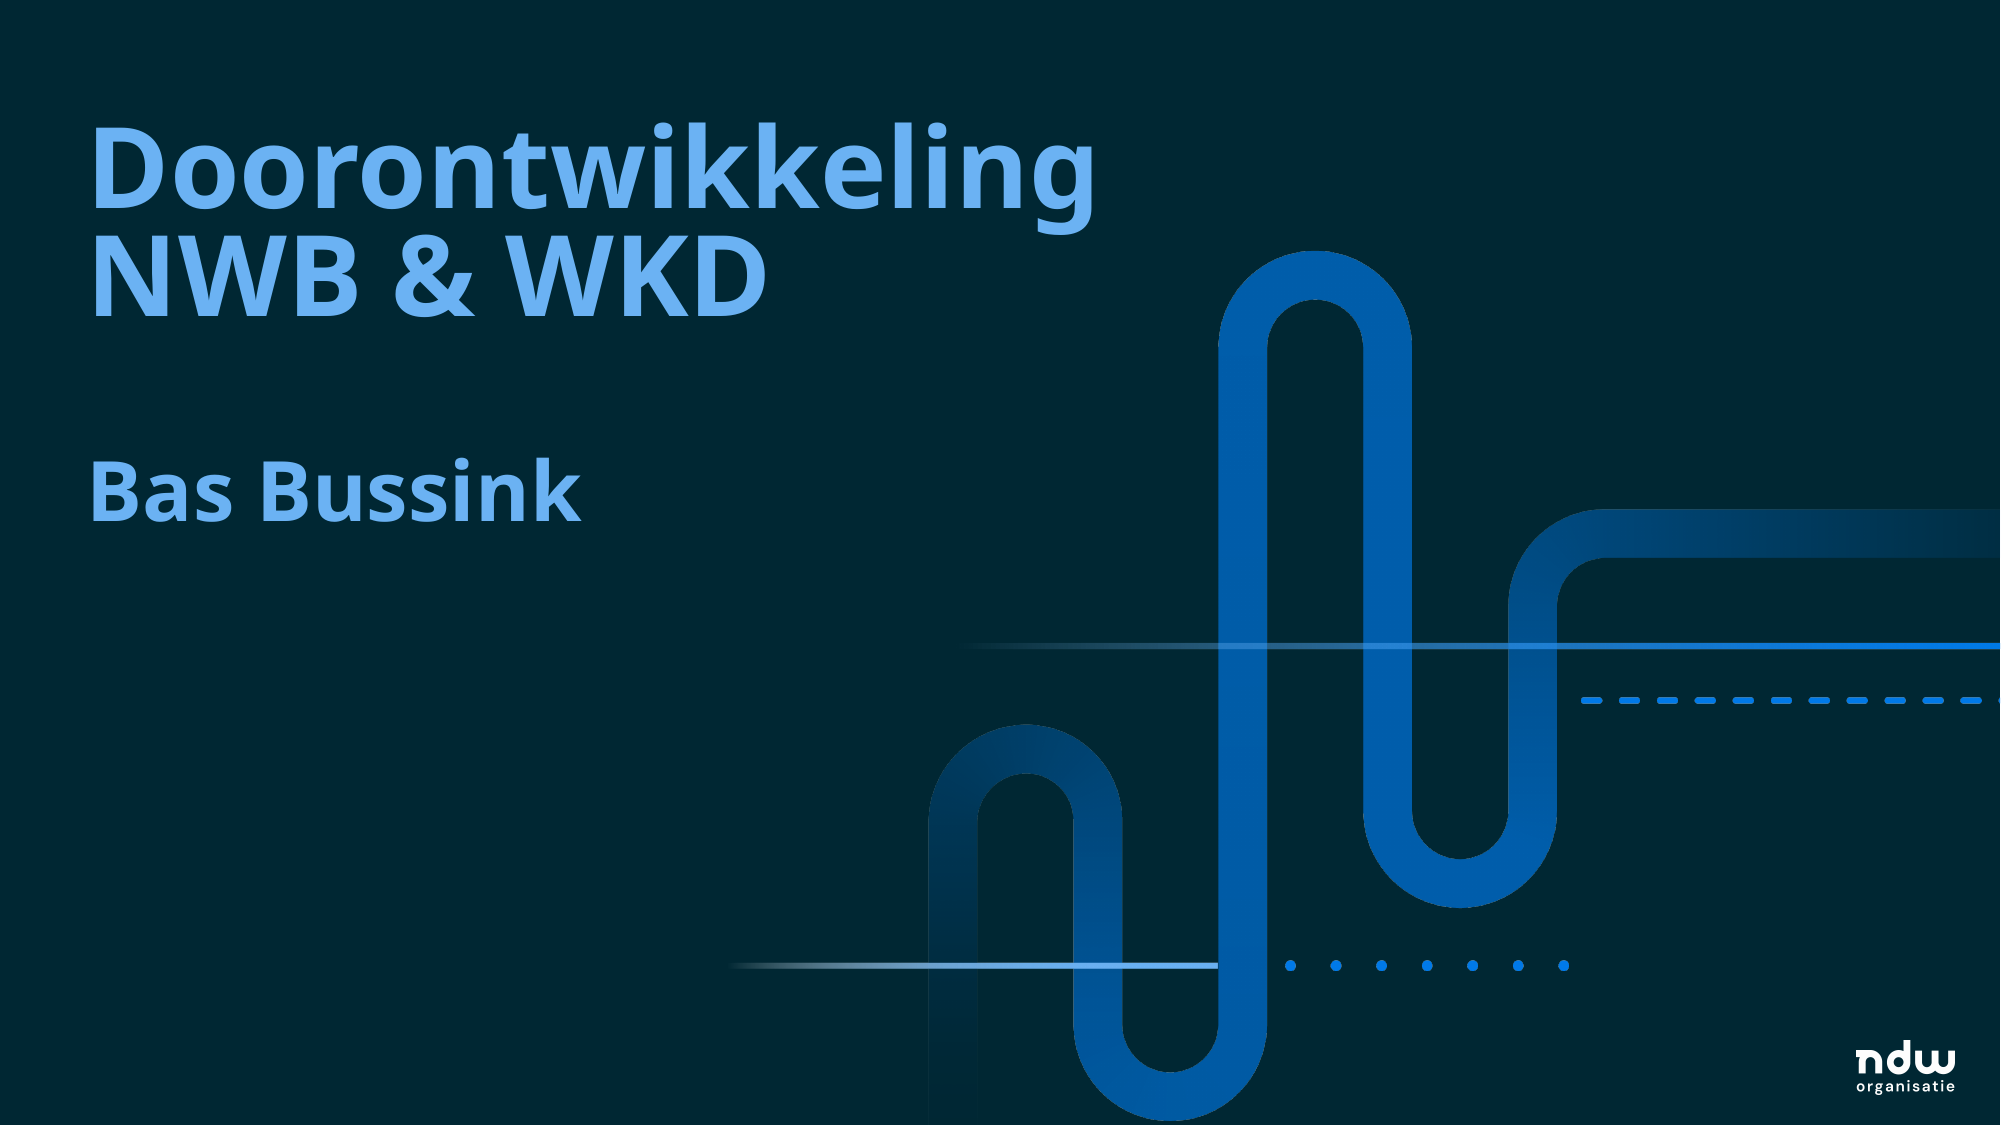

# Doorontwikkeling NWB & WKD Bas Bussink